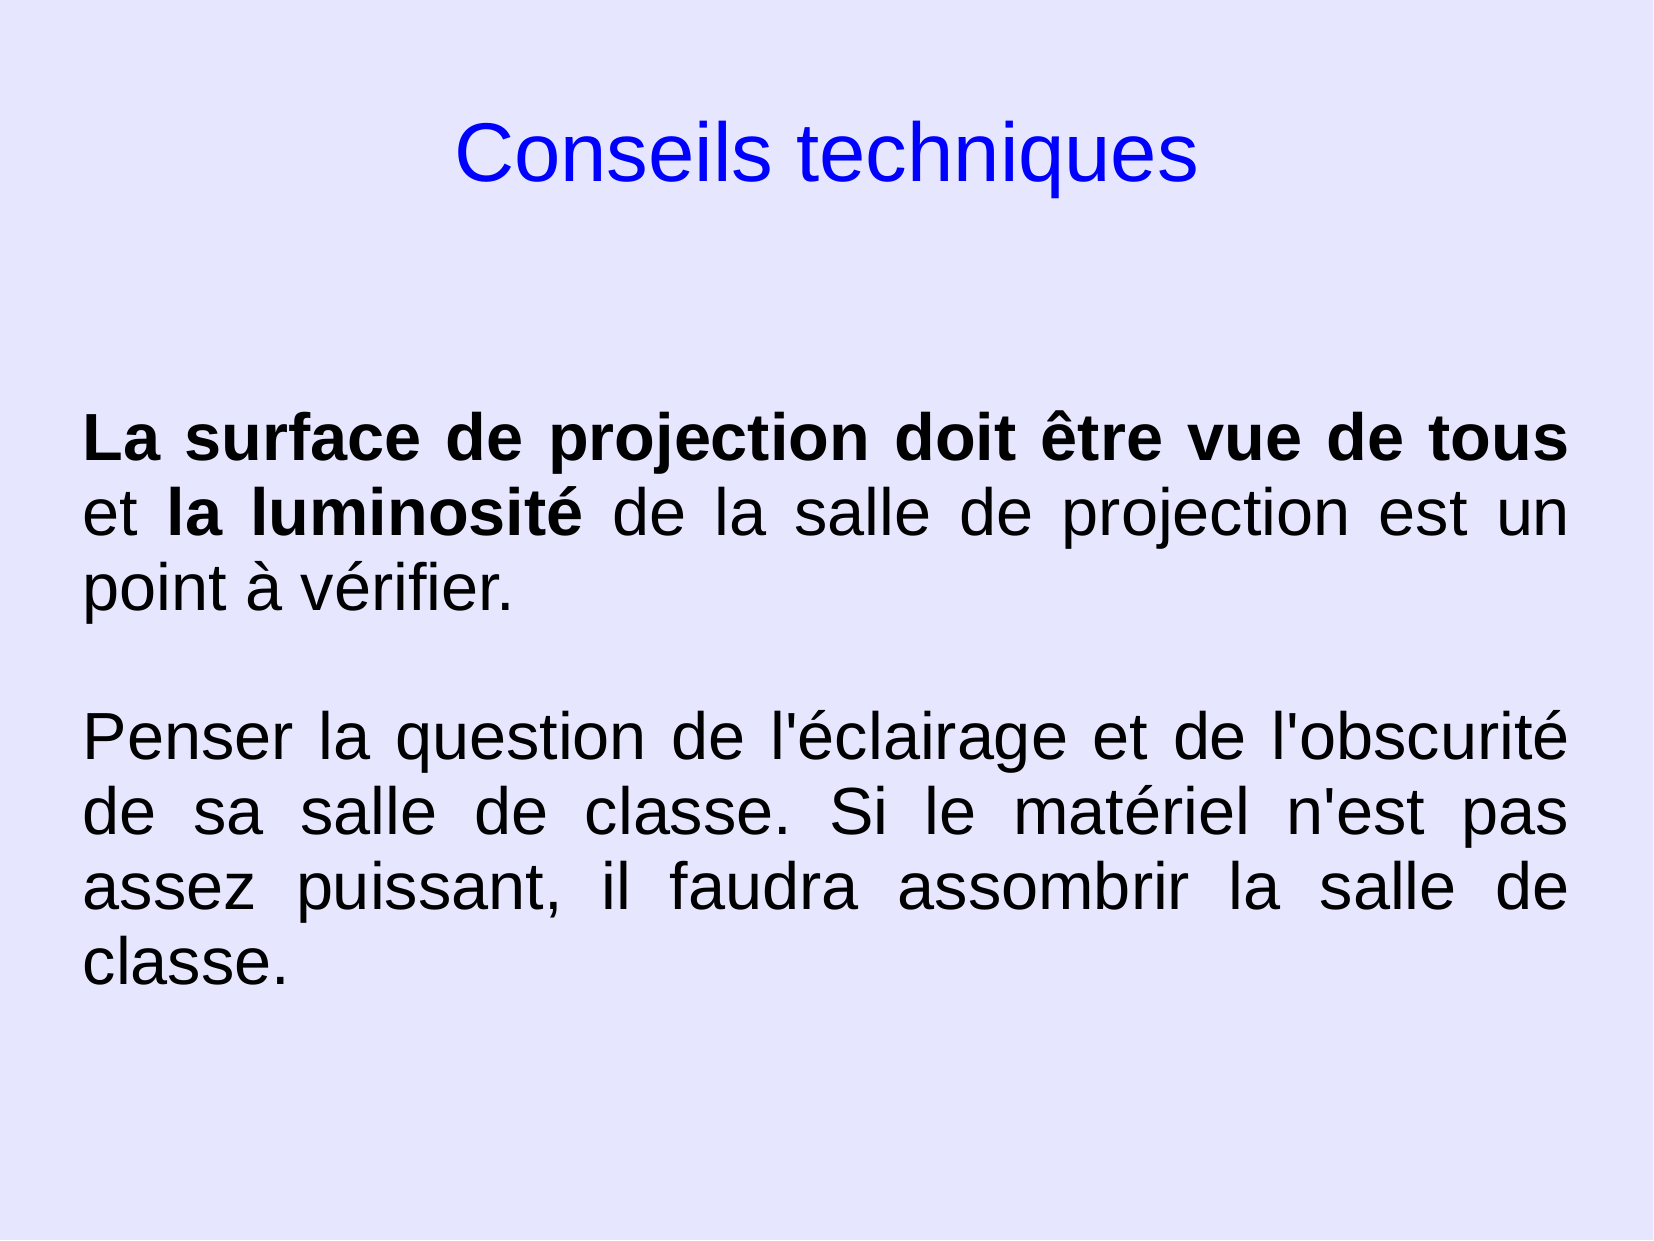

# Conseils techniques
La surface de projection doit être vue de tous et la luminosité de la salle de projection est un point à vérifier.
Penser la question de l'éclairage et de l'obscurité de sa salle de classe. Si le matériel n'est pas assez puissant, il faudra assombrir la salle de classe.